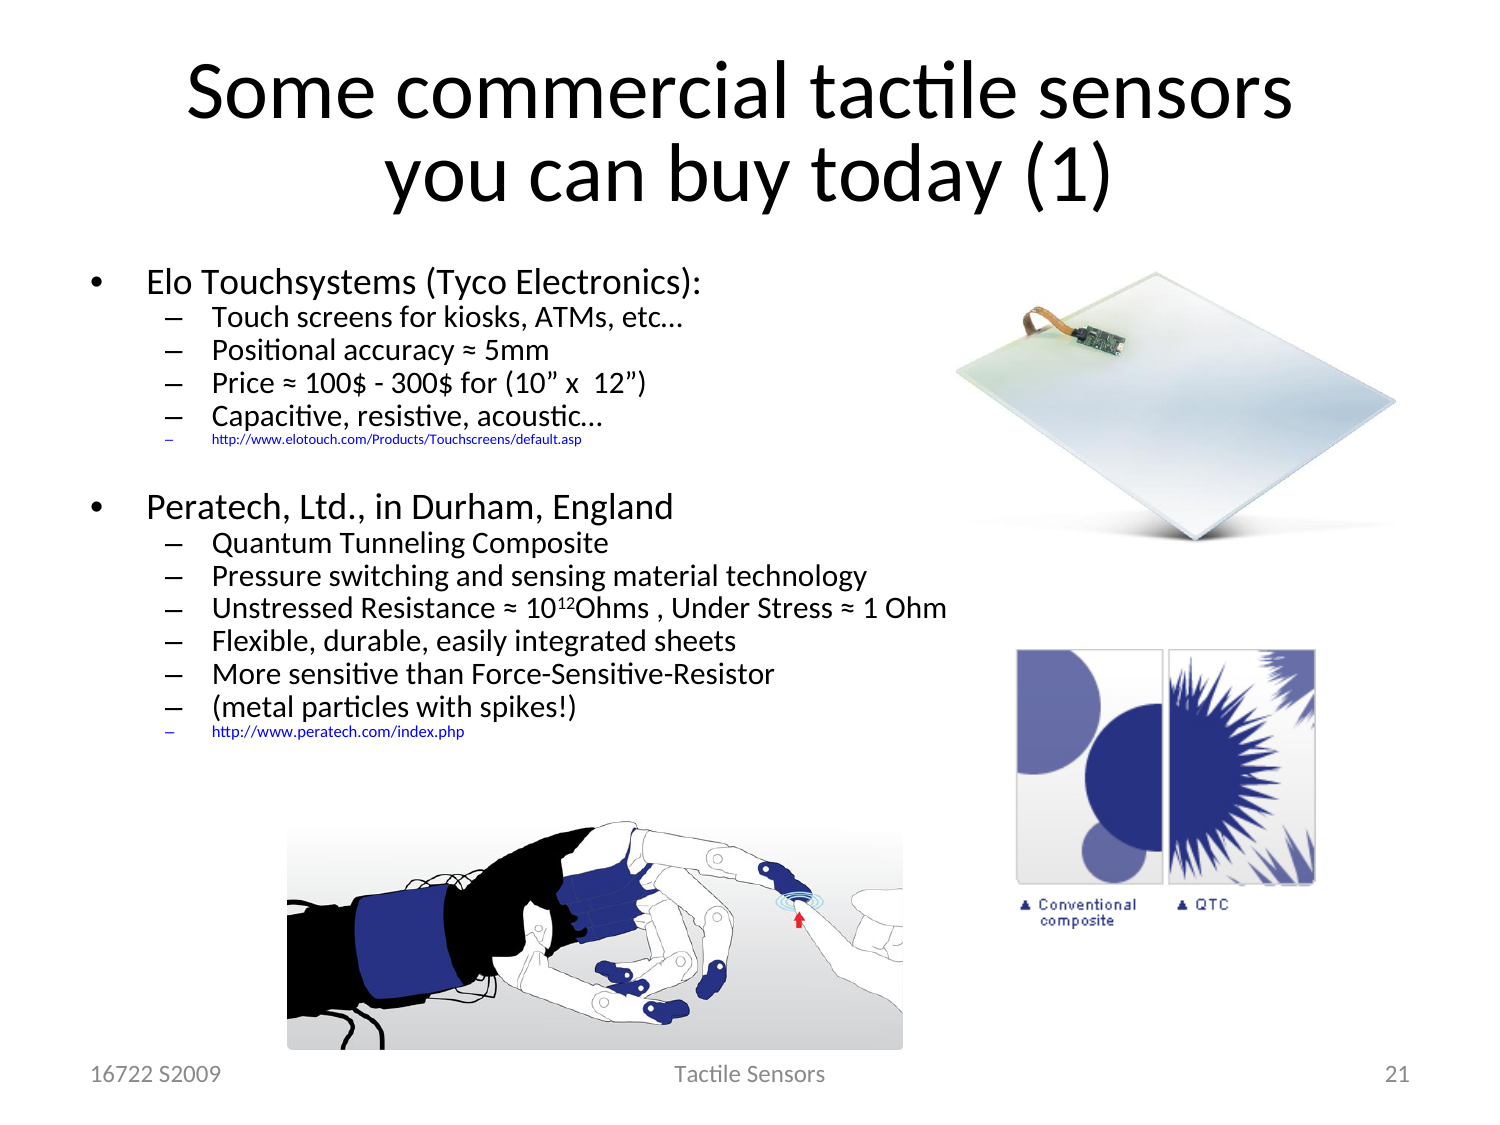

# Some commercial tactile sensors you can buy today (1)
Elo Touchsystems (Tyco Electronics):
Touch screens for kiosks, ATMs, etc…
Positional accuracy ≈ 5mm
Price ≈ 100$ - 300$ for (10” x 12”)
Capacitive, resistive, acoustic…
http://www.elotouch.com/Products/Touchscreens/default.asp
Peratech, Ltd., in Durham, England
Quantum Tunneling Composite
Pressure switching and sensing material technology
Unstressed Resistance ≈ 1012Ohms , Under Stress ≈ 1 Ohm
Flexible, durable, easily integrated sheets
More sensitive than Force-Sensitive-Resistor
(metal particles with spikes!)
http://www.peratech.com/index.php
16722 S2009
Tactile Sensors